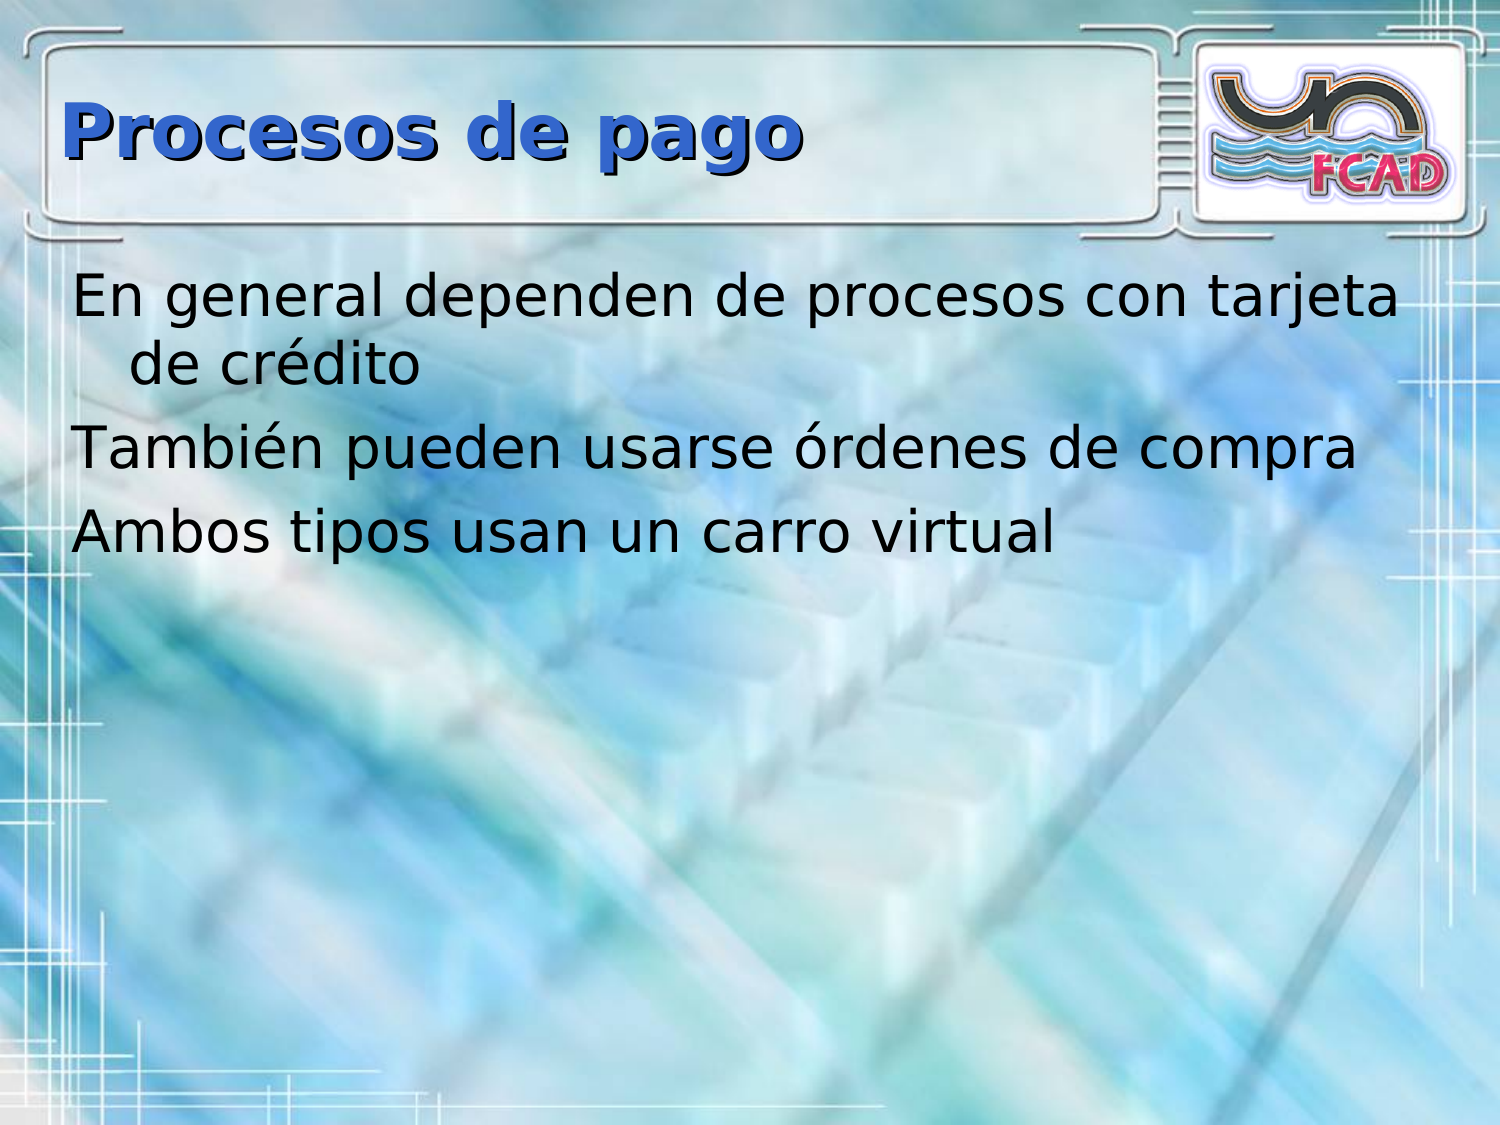

# Procesos de pago
En general dependen de procesos con tarjeta de crédito
También pueden usarse órdenes de compra
Ambos tipos usan un carro virtual